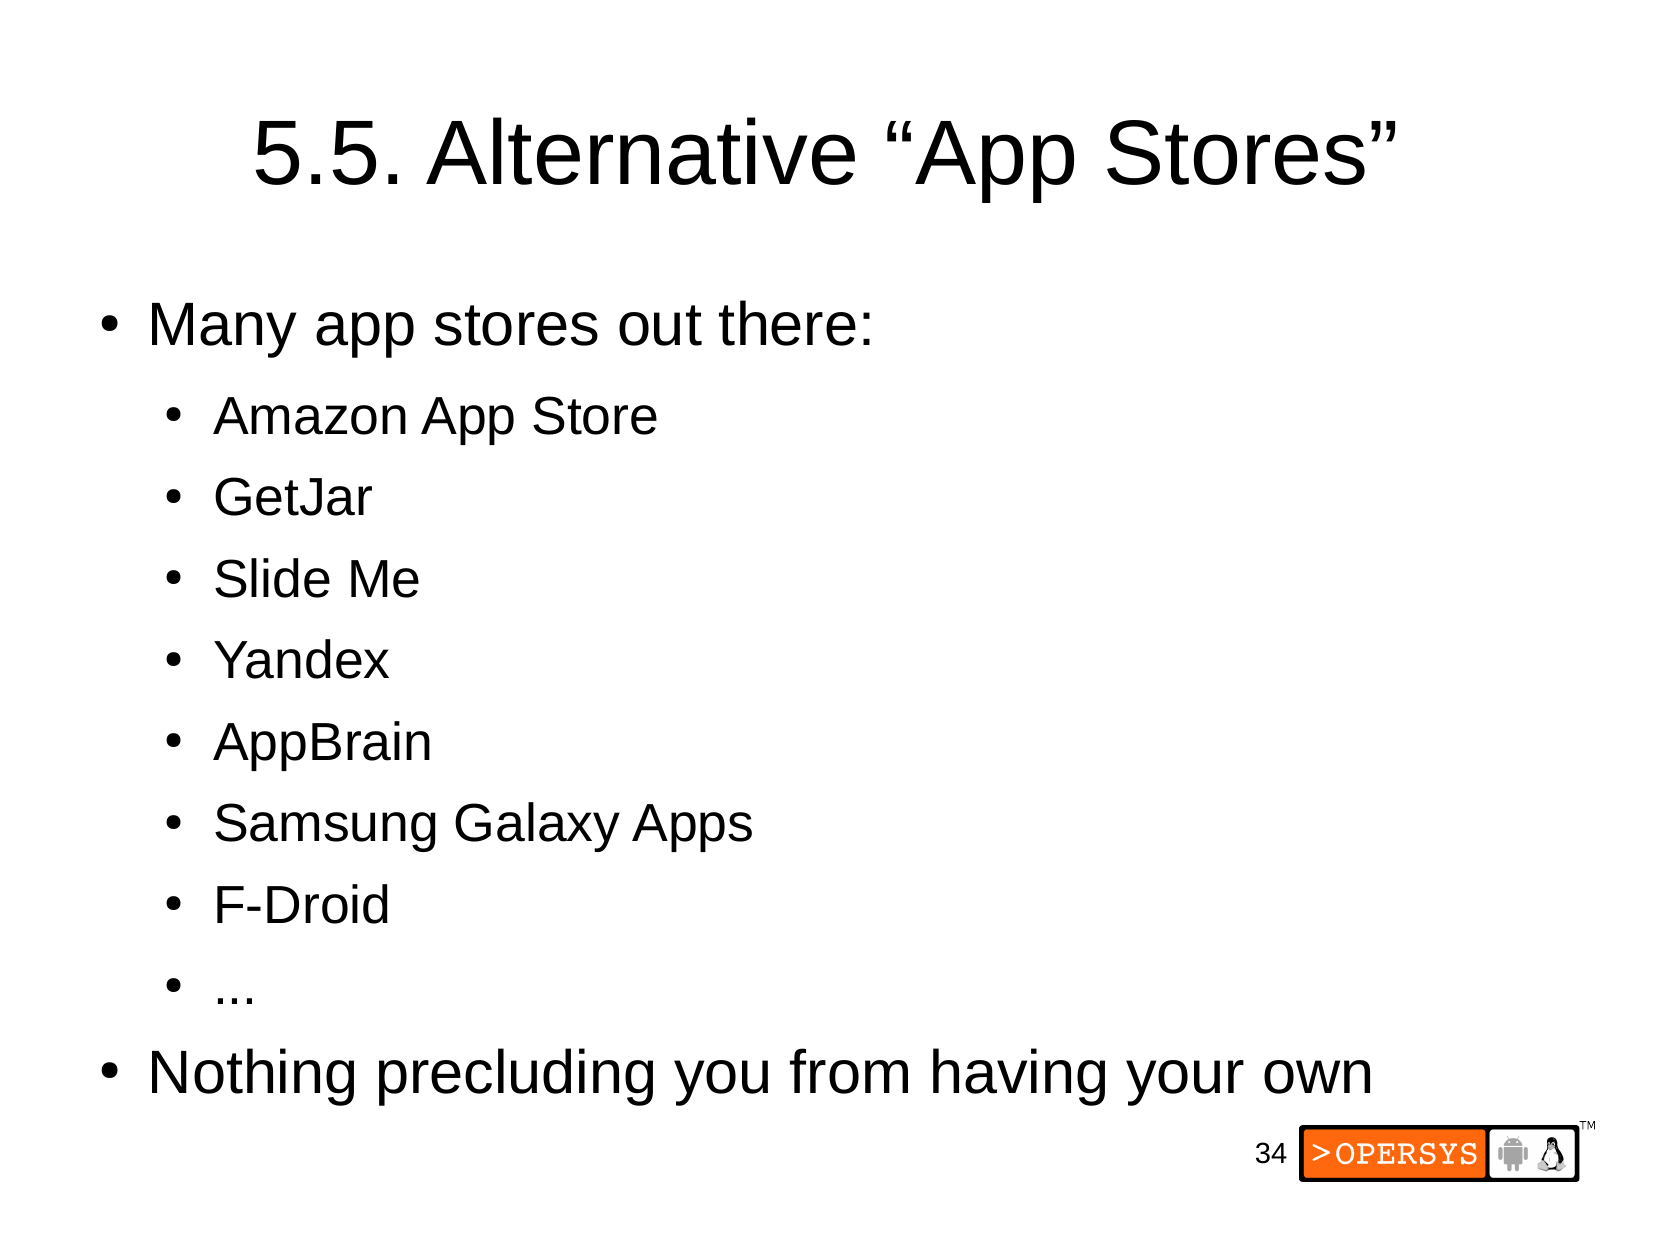

# 5.5. Alternative “App Stores”
Many app stores out there:
Amazon App Store
GetJar
Slide Me
Yandex
AppBrain
Samsung Galaxy Apps
F-Droid
...
Nothing precluding you from having your own